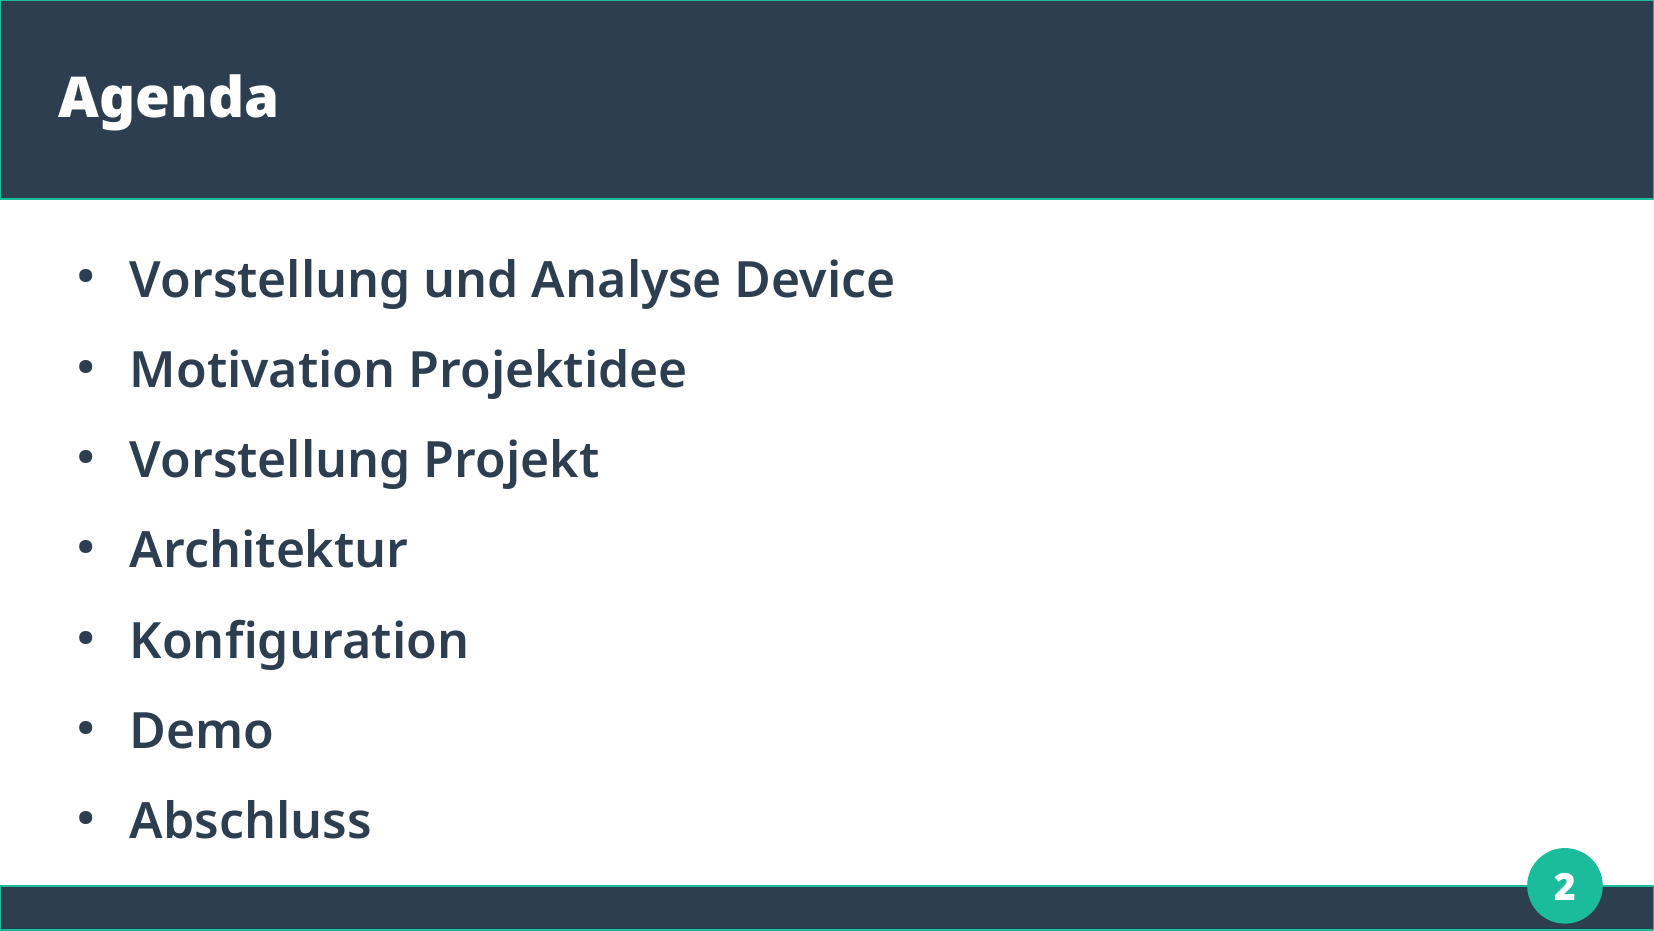

# Agenda
Vorstellung und Analyse Device
Motivation Projektidee
Vorstellung Projekt
Architektur
Konfiguration
Demo
Abschluss
2